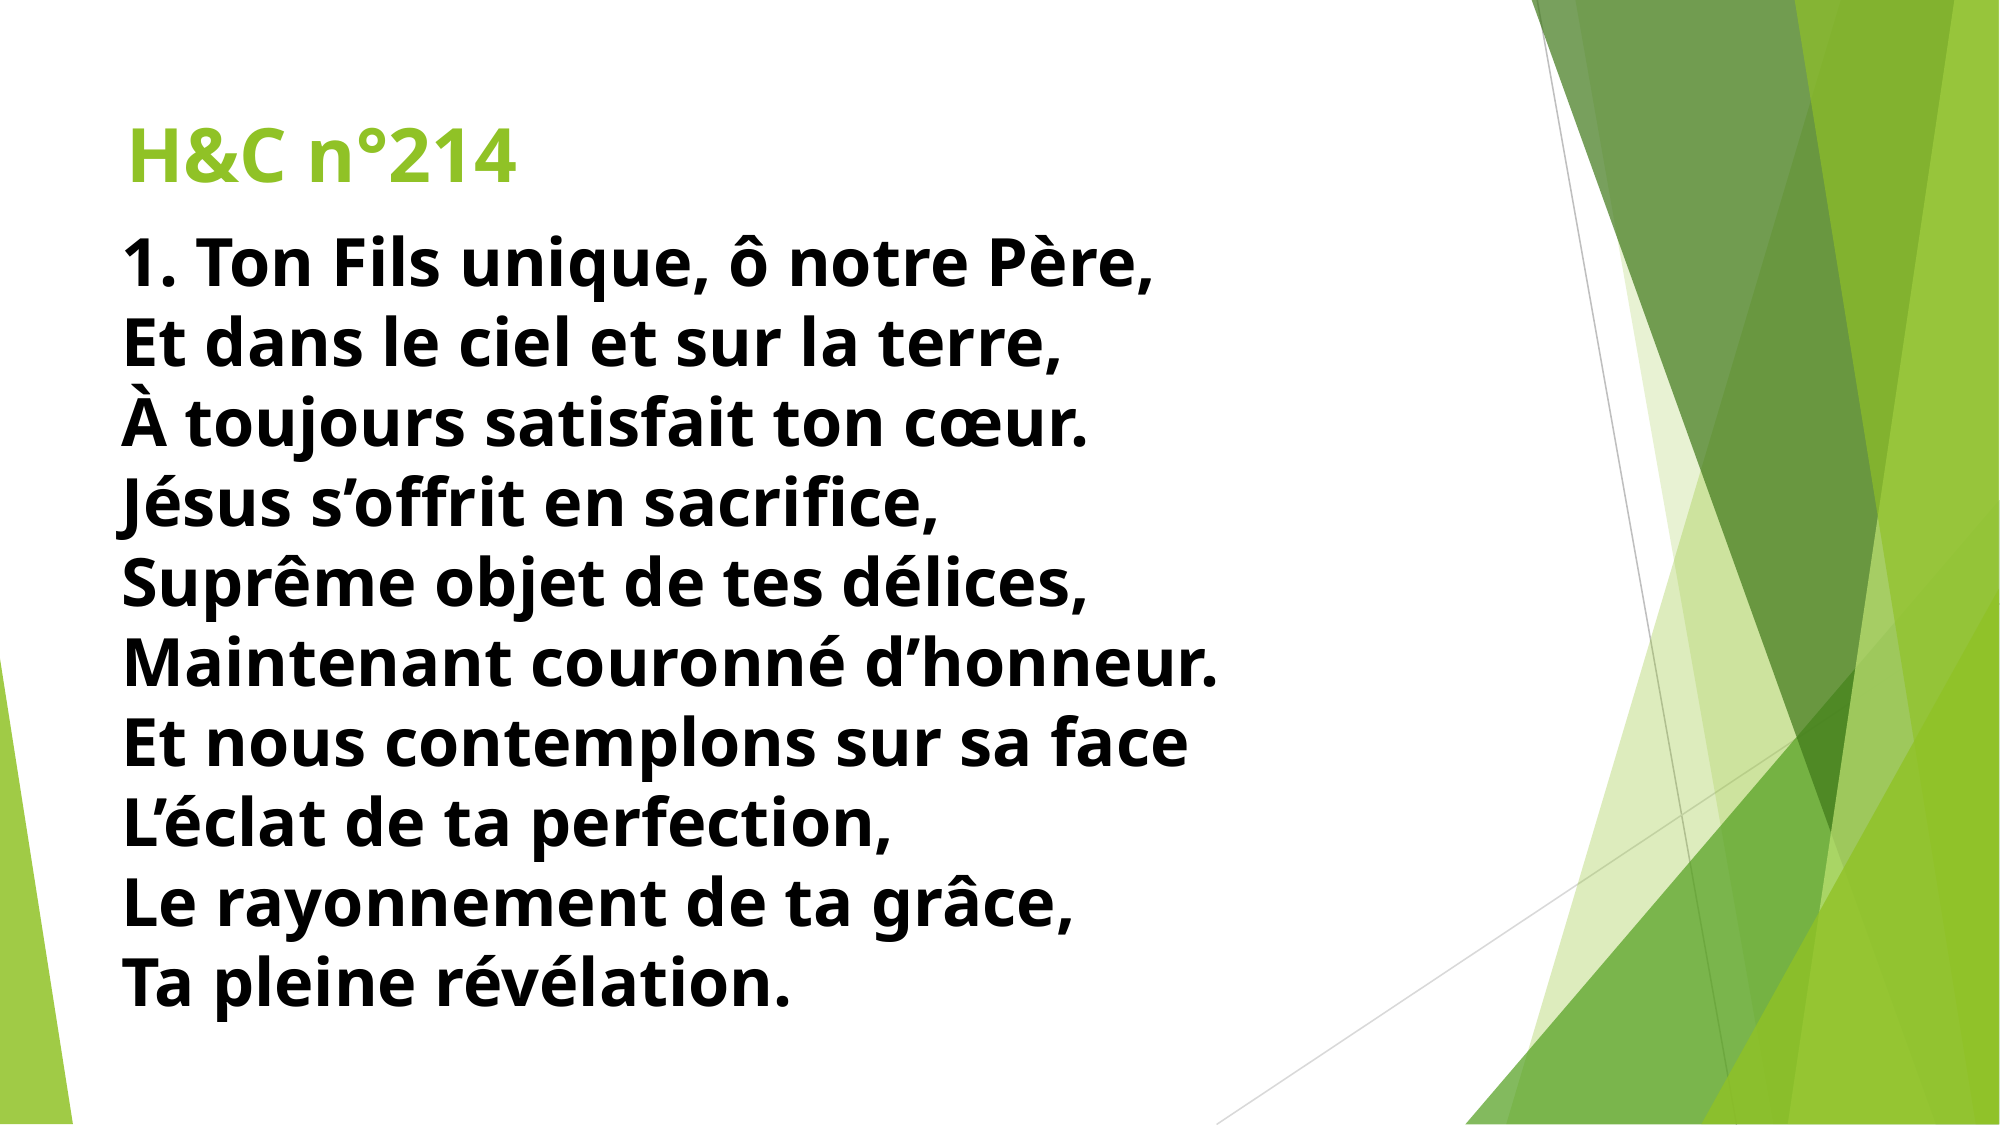

H&C n°214
1. Ton Fils unique, ô notre Père,
Et dans le ciel et sur la terre,
À toujours satisfait ton cœur.
Jésus s’offrit en sacrifice,
Suprême objet de tes délices,
Maintenant couronné d’honneur.
Et nous contemplons sur sa face
L’éclat de ta perfection,
Le rayonnement de ta grâce,
Ta pleine révélation.